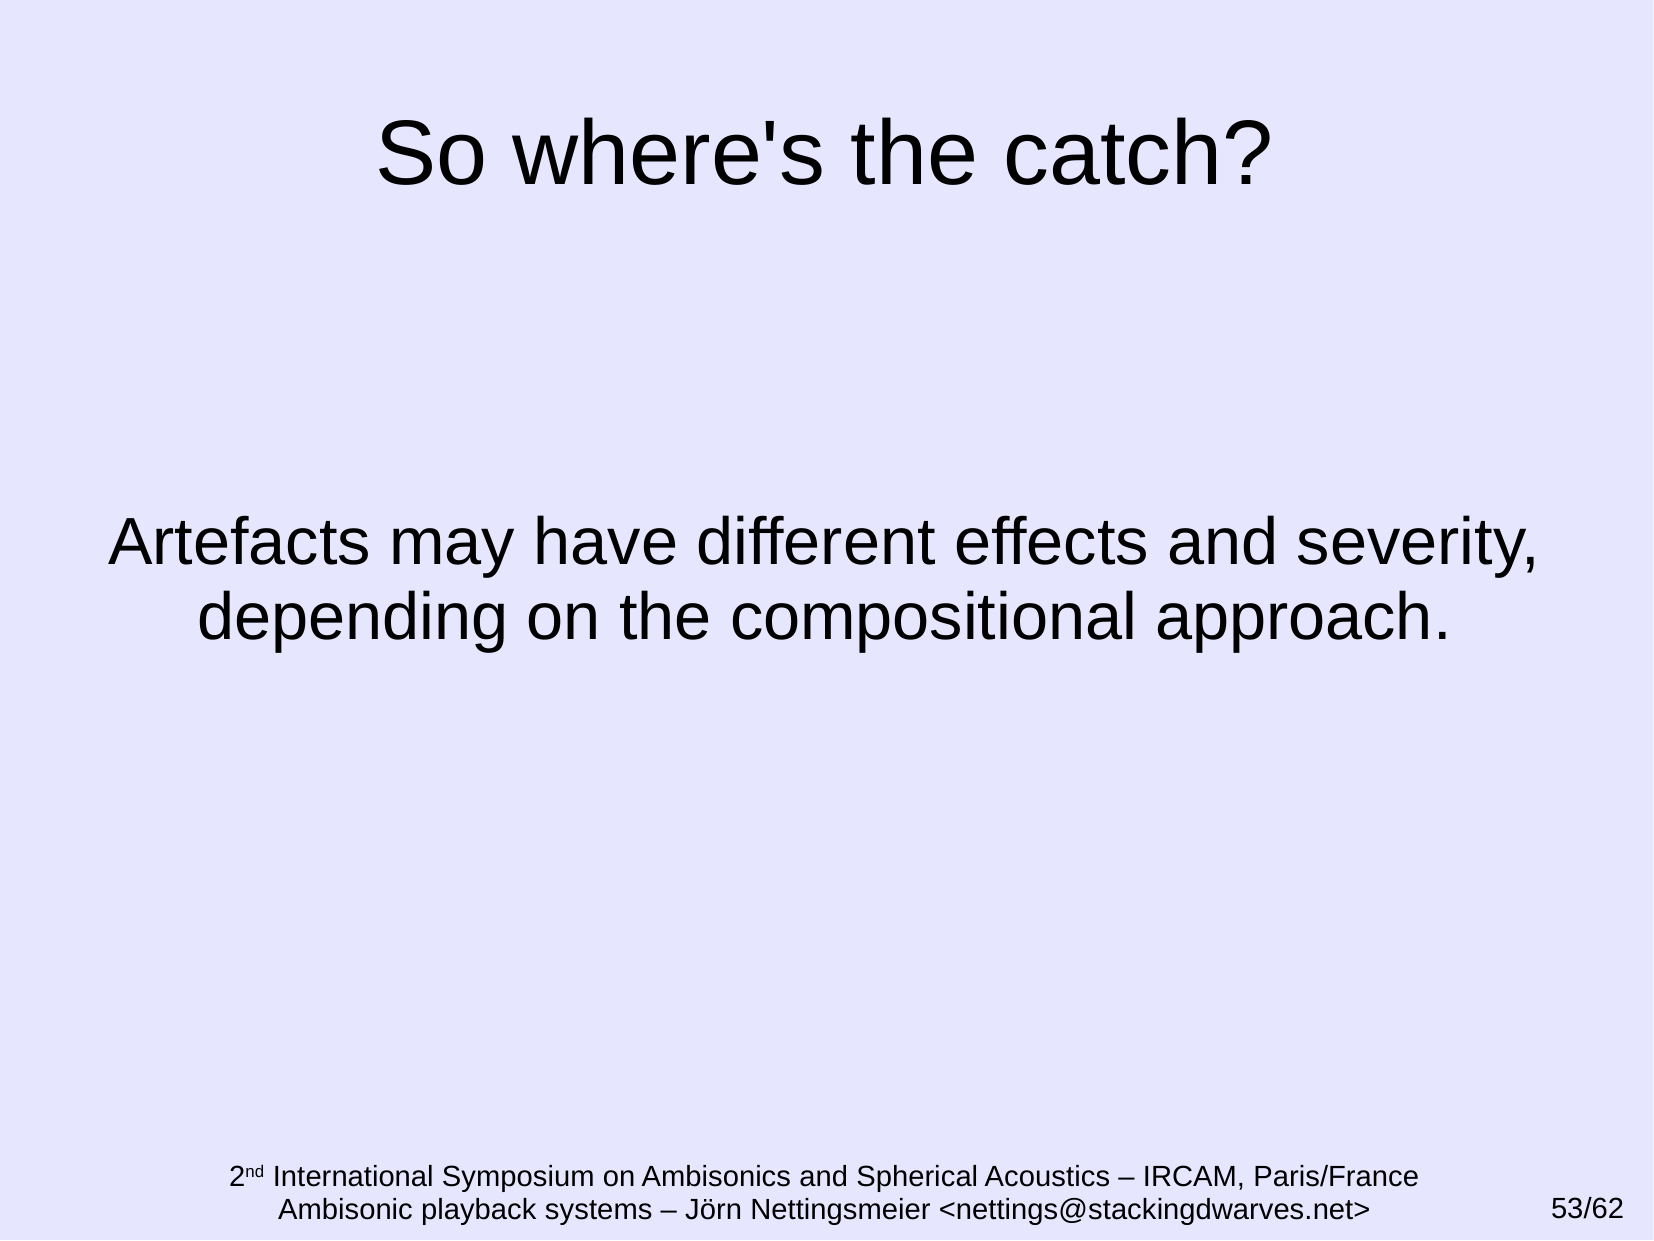

Artefacts may have different effects and severity, depending on the compositional approach.
# So where's the catch?